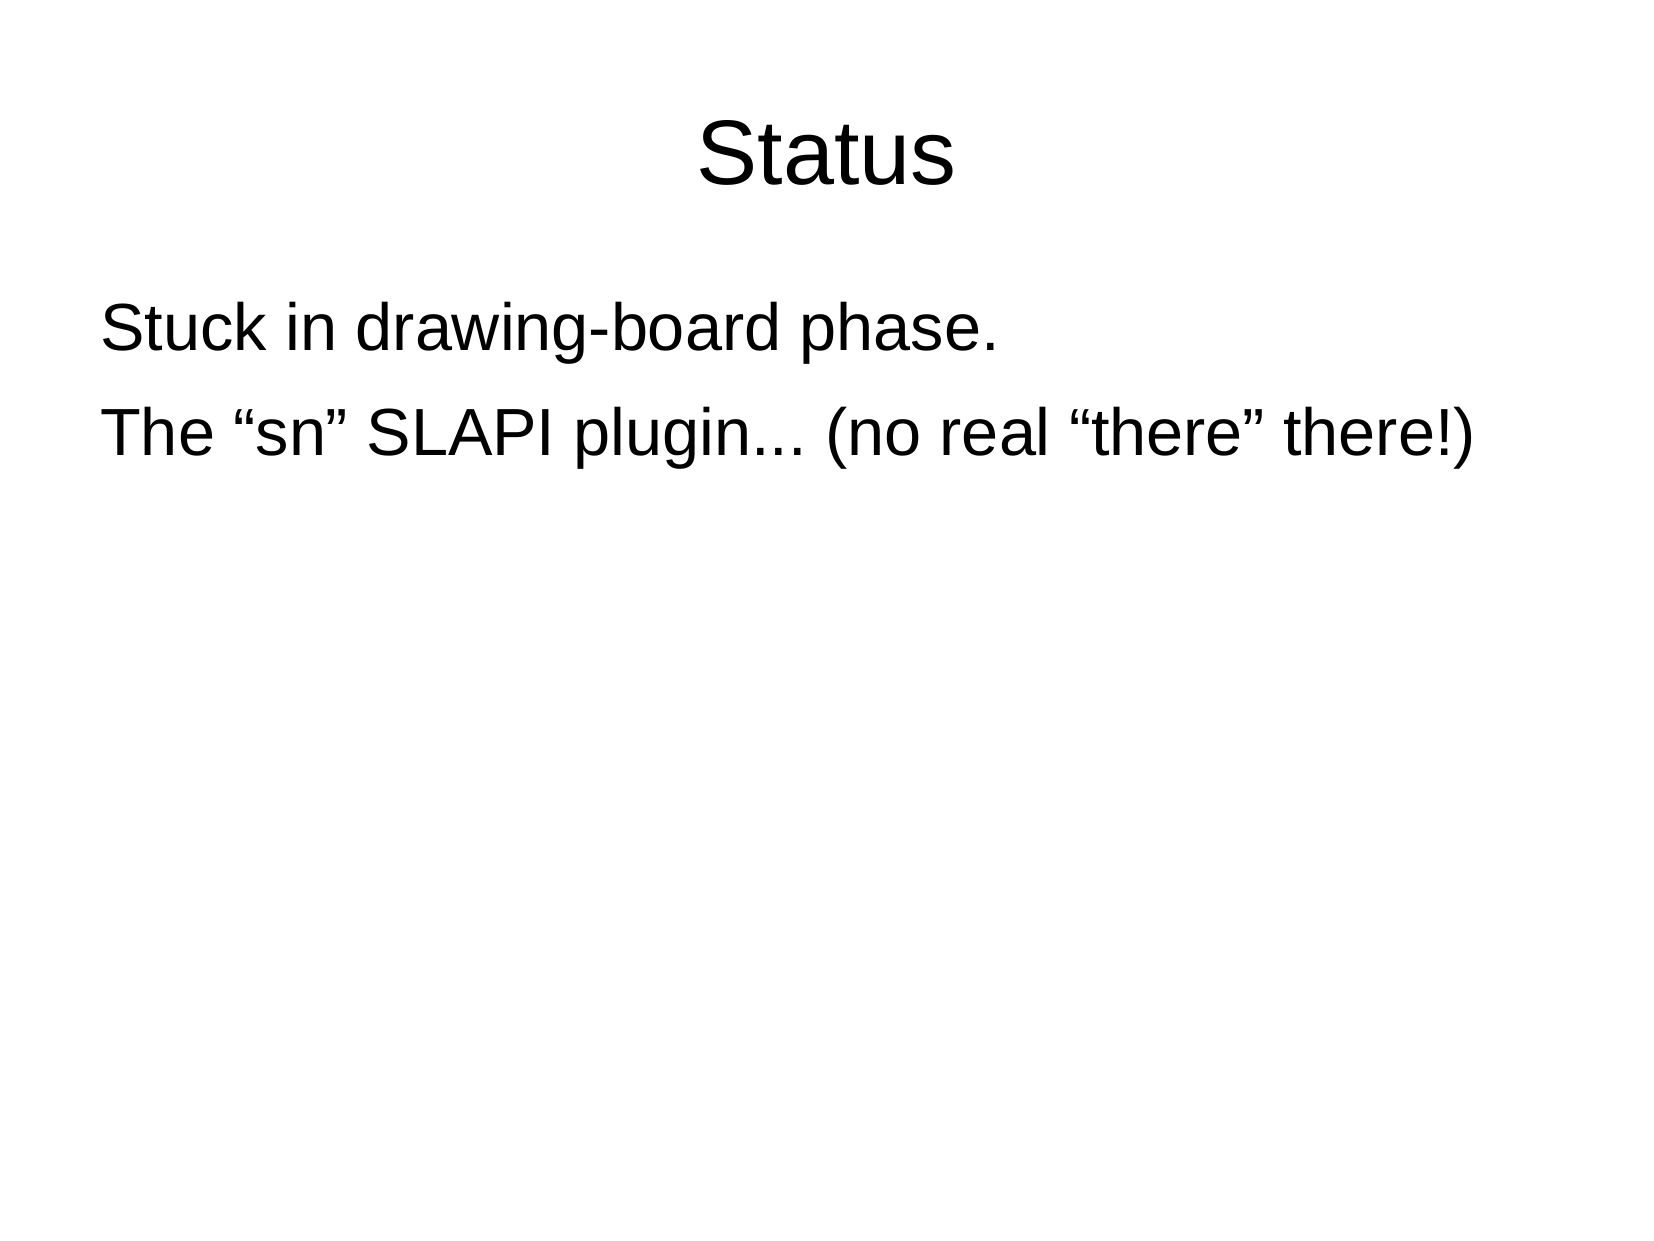

# Status
Stuck in drawing-board phase.
The “sn” SLAPI plugin... (no real “there” there!)